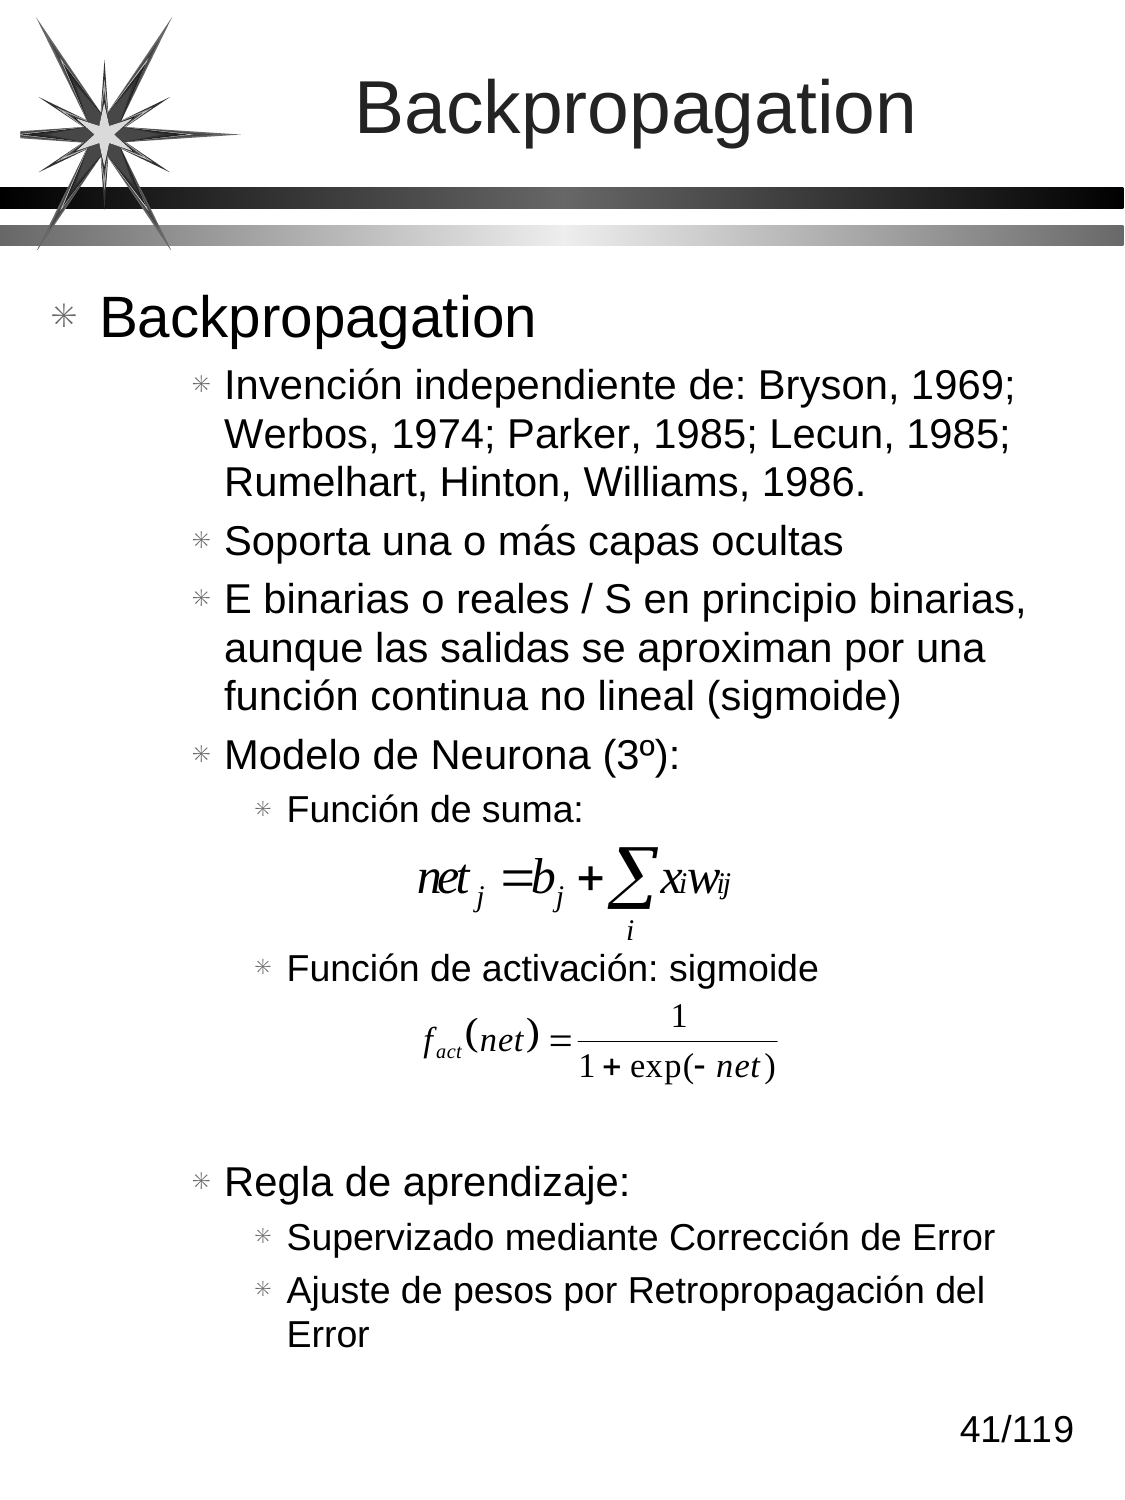

# Backpropagation
Backpropagation
Invención independiente de: Bryson, 1969; Werbos, 1974; Parker, 1985; Lecun, 1985; Rumelhart, Hinton, Williams, 1986.
Soporta una o más capas ocultas
E binarias o reales / S en principio binarias, aunque las salidas se aproximan por una función continua no lineal (sigmoide)
Modelo de Neurona (3º):
Función de suma:
Función de activación: sigmoide
Regla de aprendizaje:
Supervizado mediante Corrección de Error
Ajuste de pesos por Retropropagación del Error